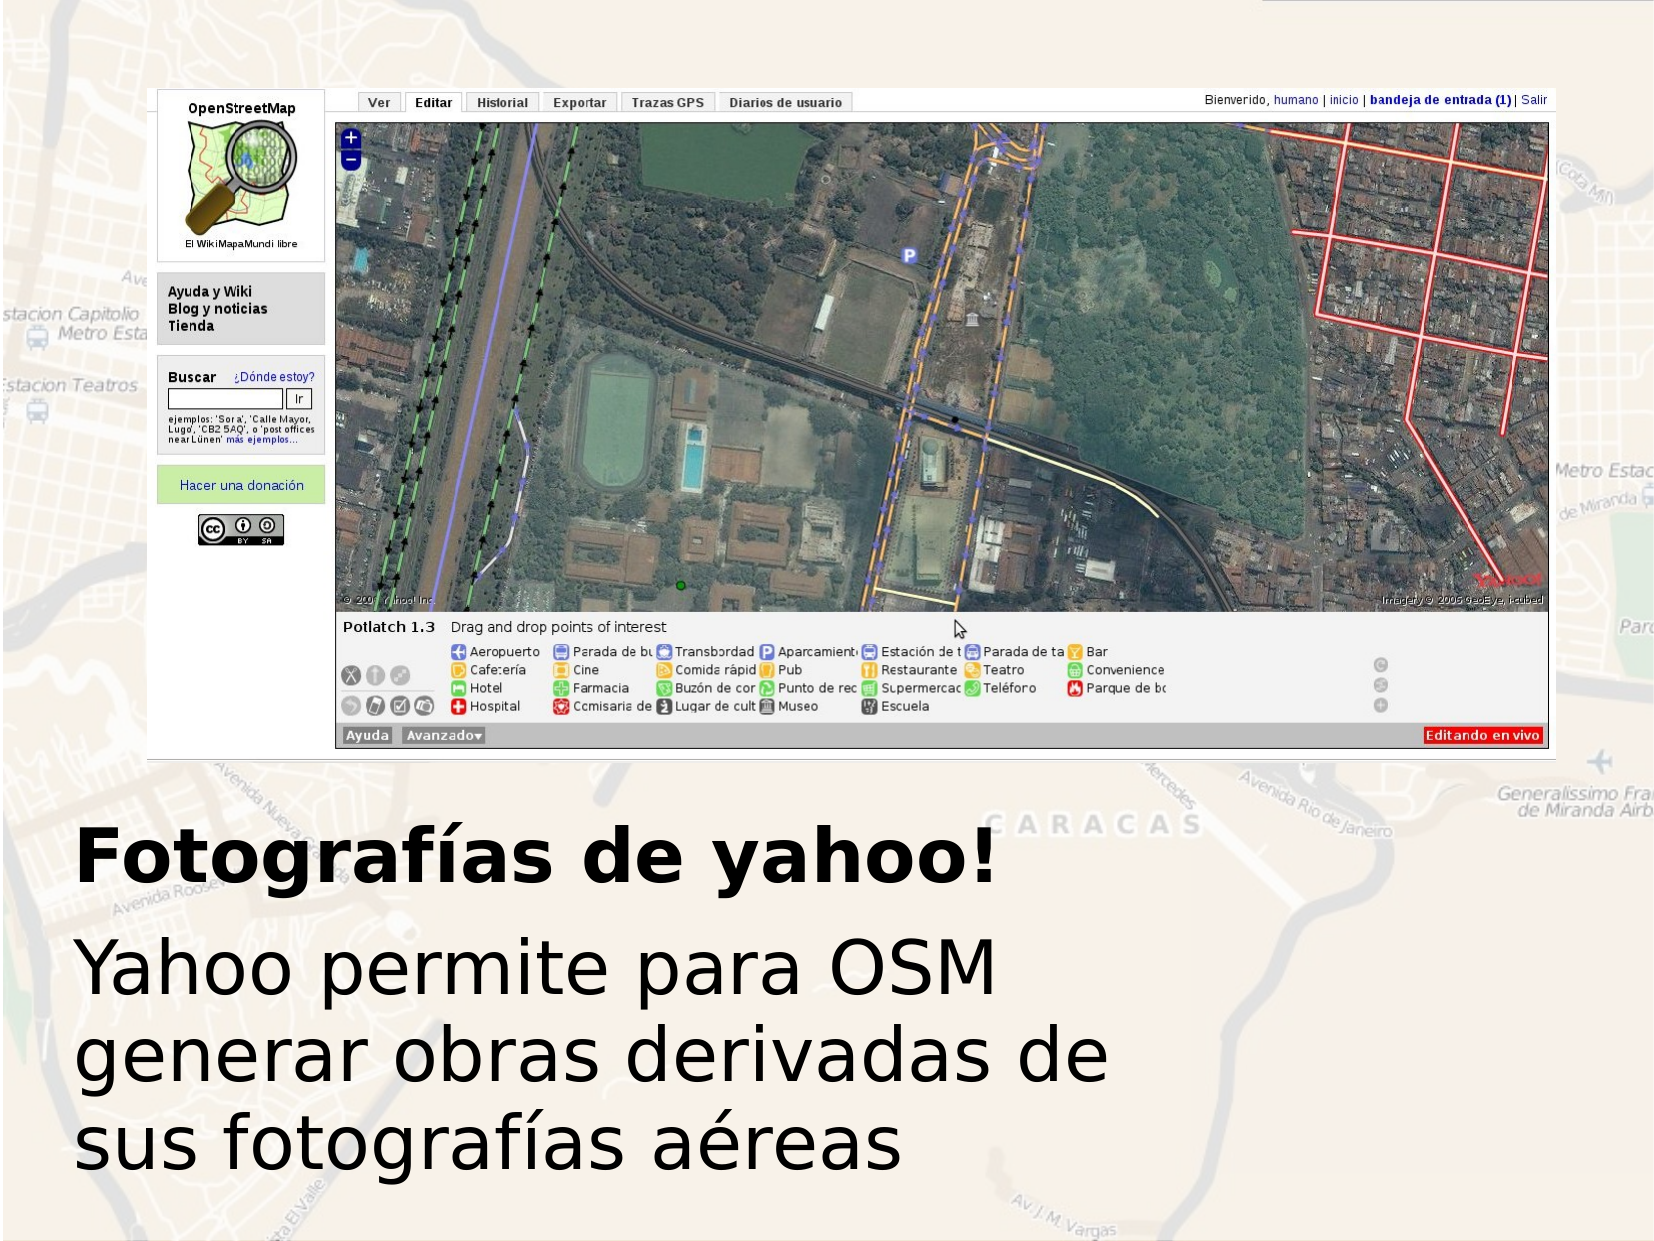

Fotografías de yahoo!
Yahoo permite para OSM generar obras derivadas de sus fotografías aéreas